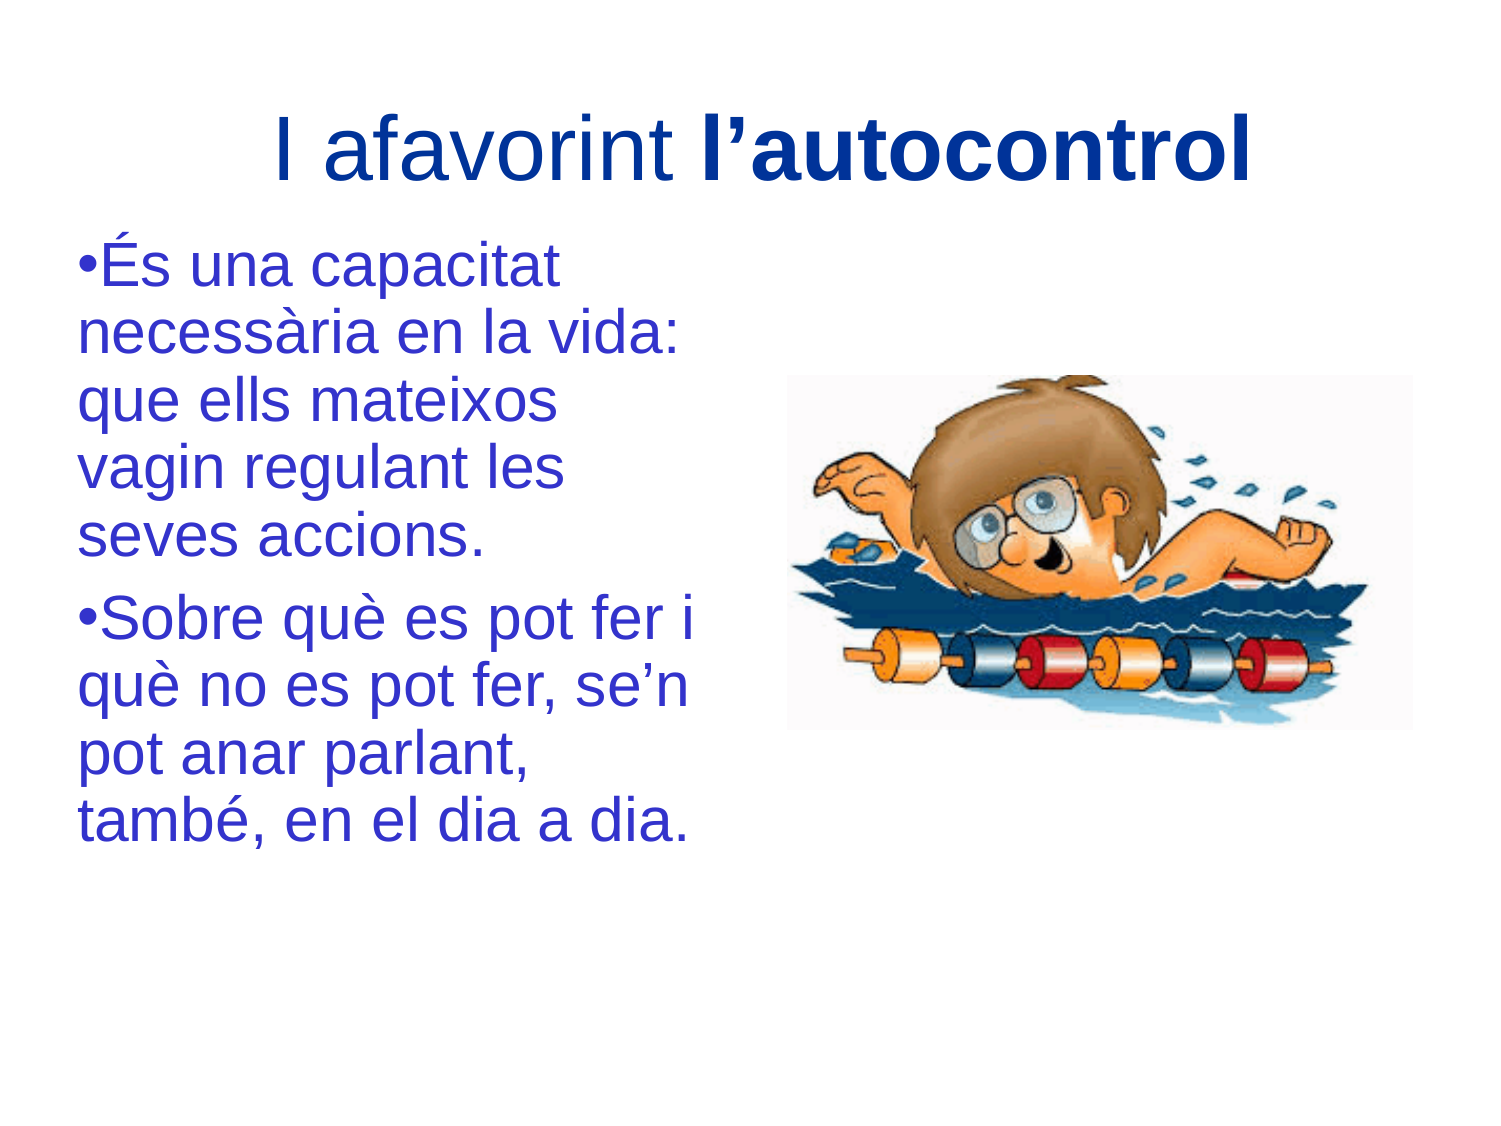

# I afavorint l’autocontrol
És una capacitat necessària en la vida: que ells mateixos vagin regulant les seves accions.
Sobre què es pot fer i què no es pot fer, se’n pot anar parlant, també, en el dia a dia.